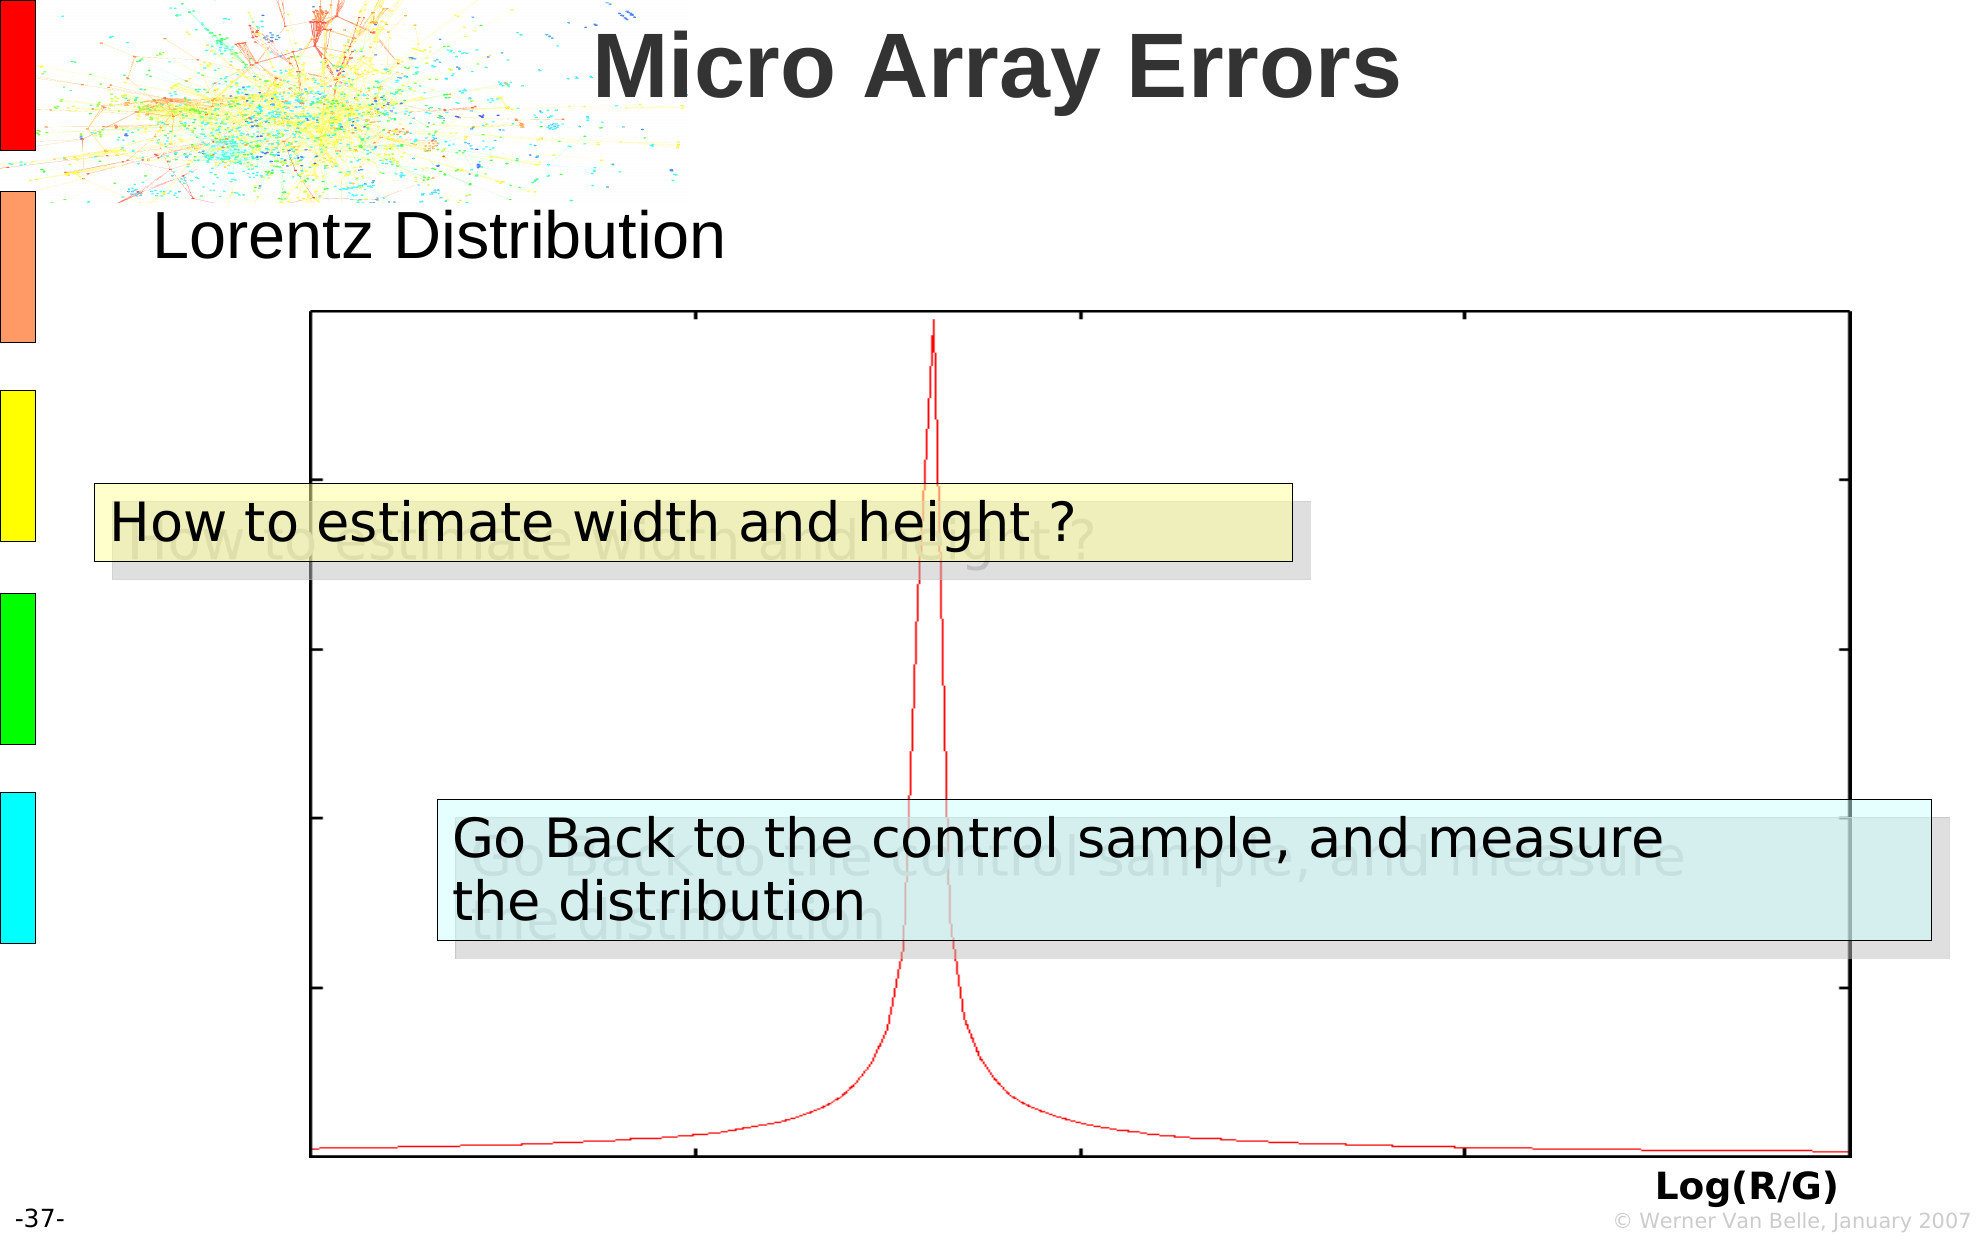

# Micro Array Errors
Lorentz Distribution
How to estimate width and height ?
Go Back to the control sample, and measure
the distribution
Log(R/G)